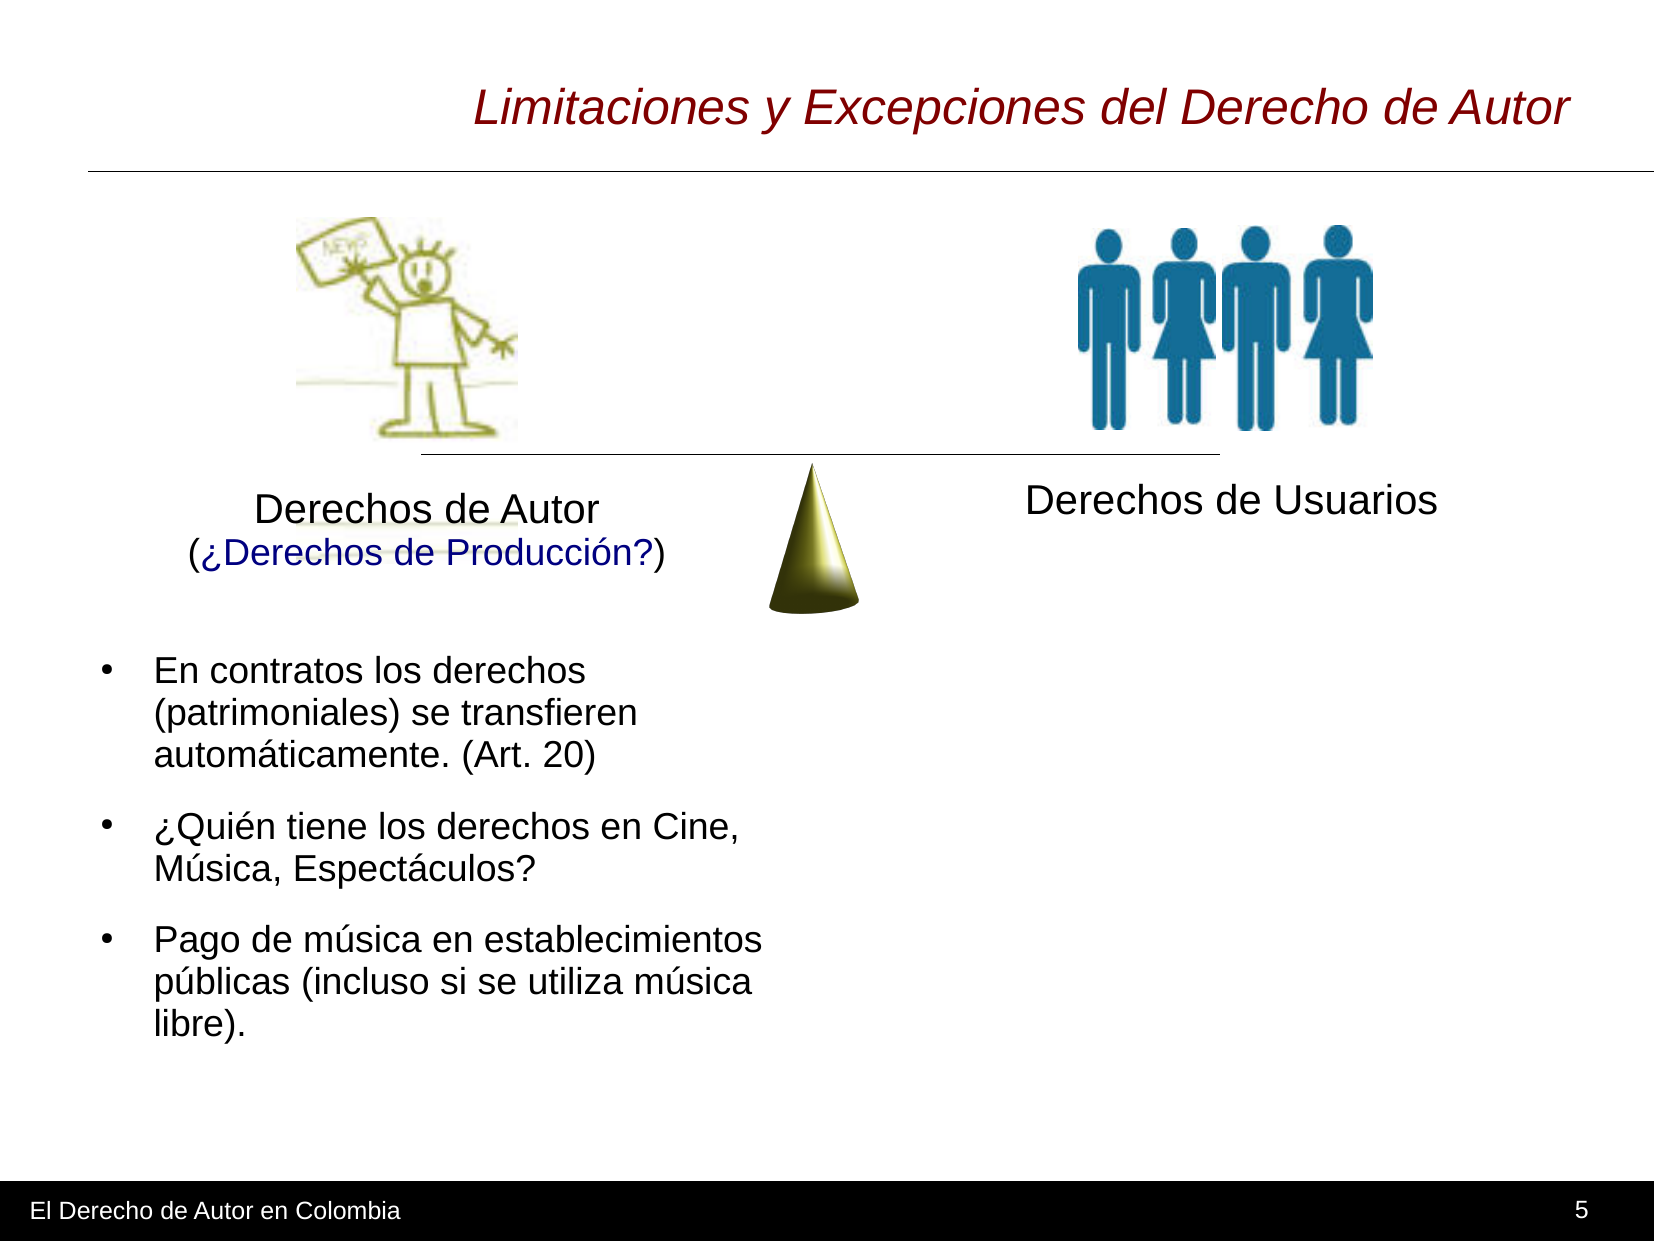

# Limitaciones y Excepciones del Derecho de Autor
Derechos de Usuarios
Derechos de Autor
(¿Derechos de Producción?)
En contratos los derechos (patrimoniales) se transfieren automáticamente. (Art. 20)
¿Quién tiene los derechos en Cine, Música, Espectáculos?
Pago de música en establecimientos públicas (incluso si se utiliza música libre).
5